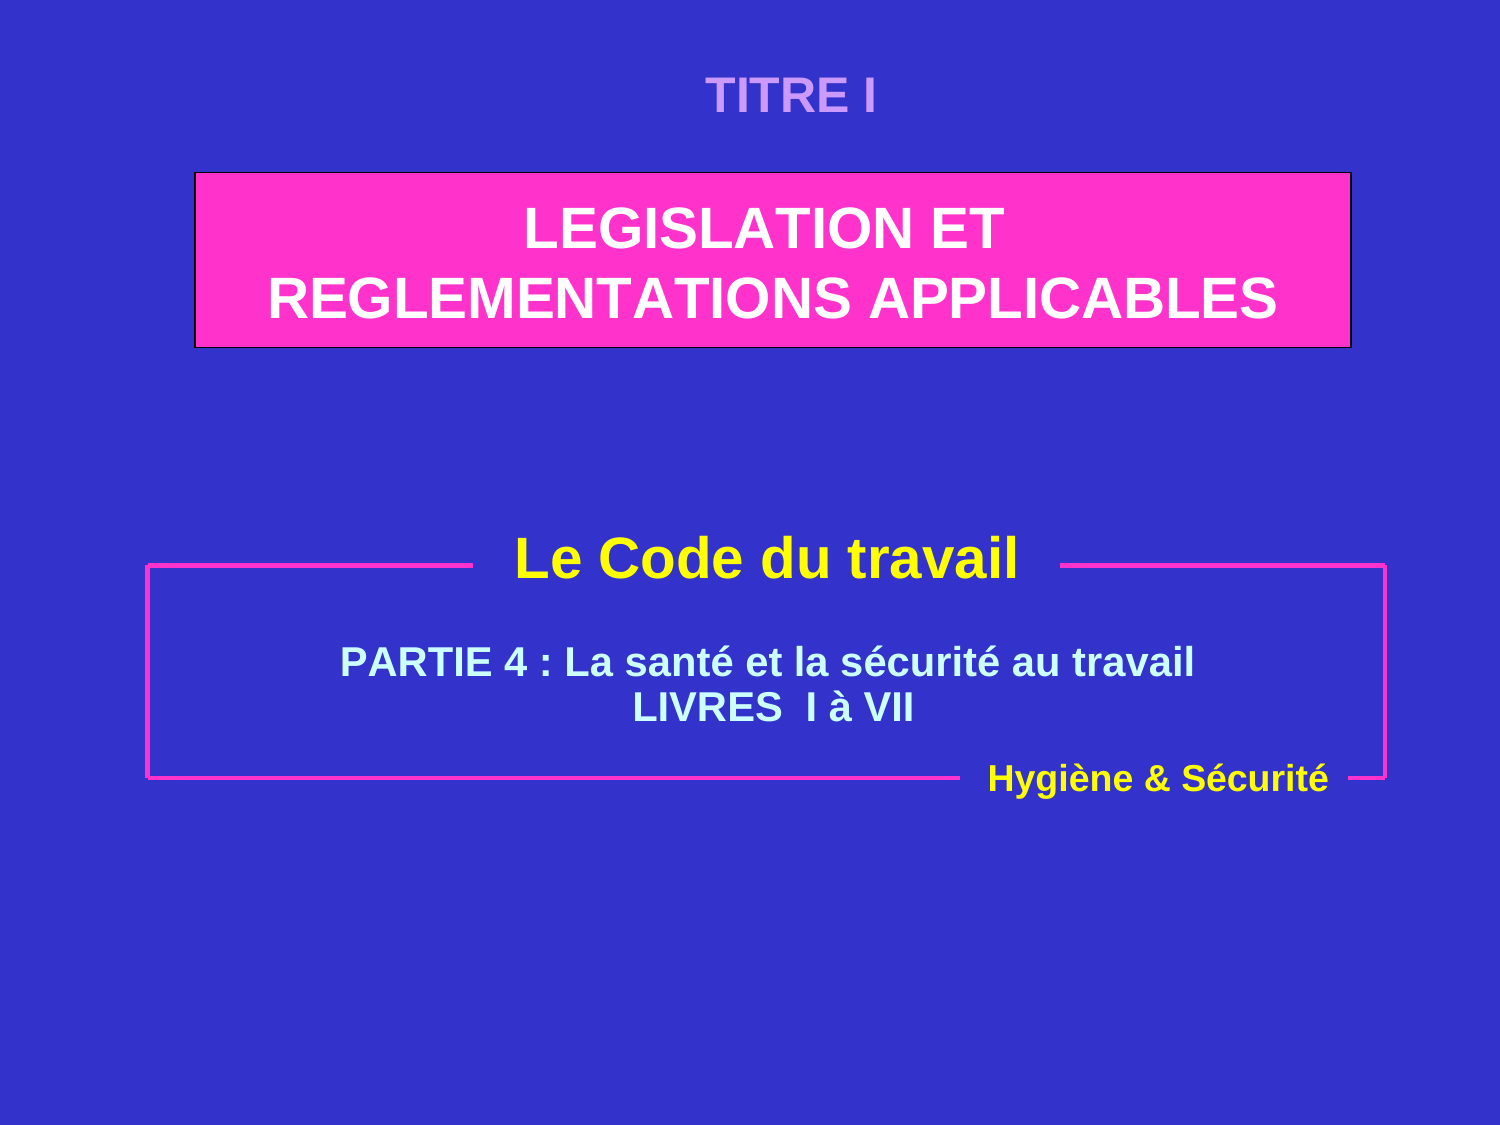

TITRE I
LEGISLATION ET
REGLEMENTATIONS APPLICABLES
Le Code du travail
PARTIE 4 : La santé et la sécurité au travail
 LIVRES I à VII
Hygiène & Sécurité